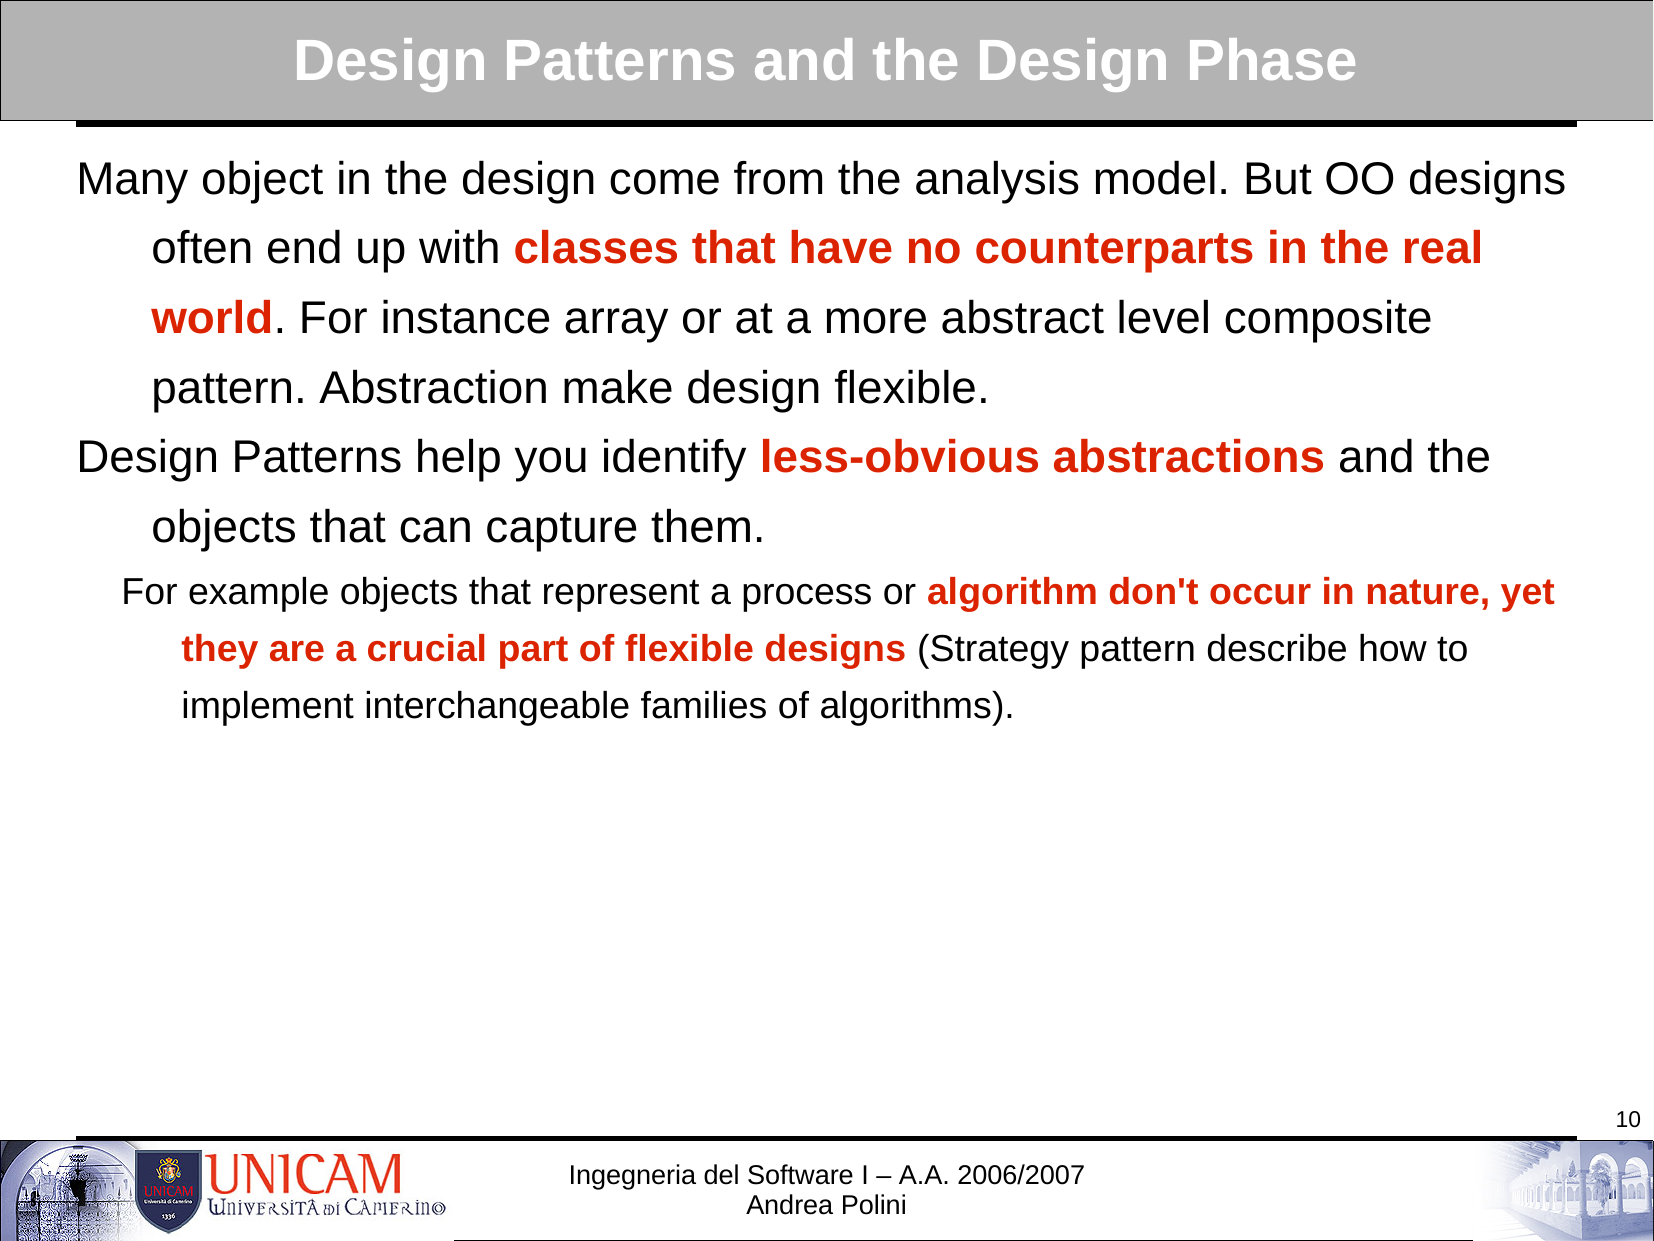

# Design Patterns and the Design Phase
Many object in the design come from the analysis model. But OO designs often end up with classes that have no counterparts in the real world. For instance array or at a more abstract level composite pattern. Abstraction make design flexible.
Design Patterns help you identify less-obvious abstractions and the objects that can capture them.
For example objects that represent a process or algorithm don't occur in nature, yet they are a crucial part of flexible designs (Strategy pattern describe how to implement interchangeable families of algorithms).
10